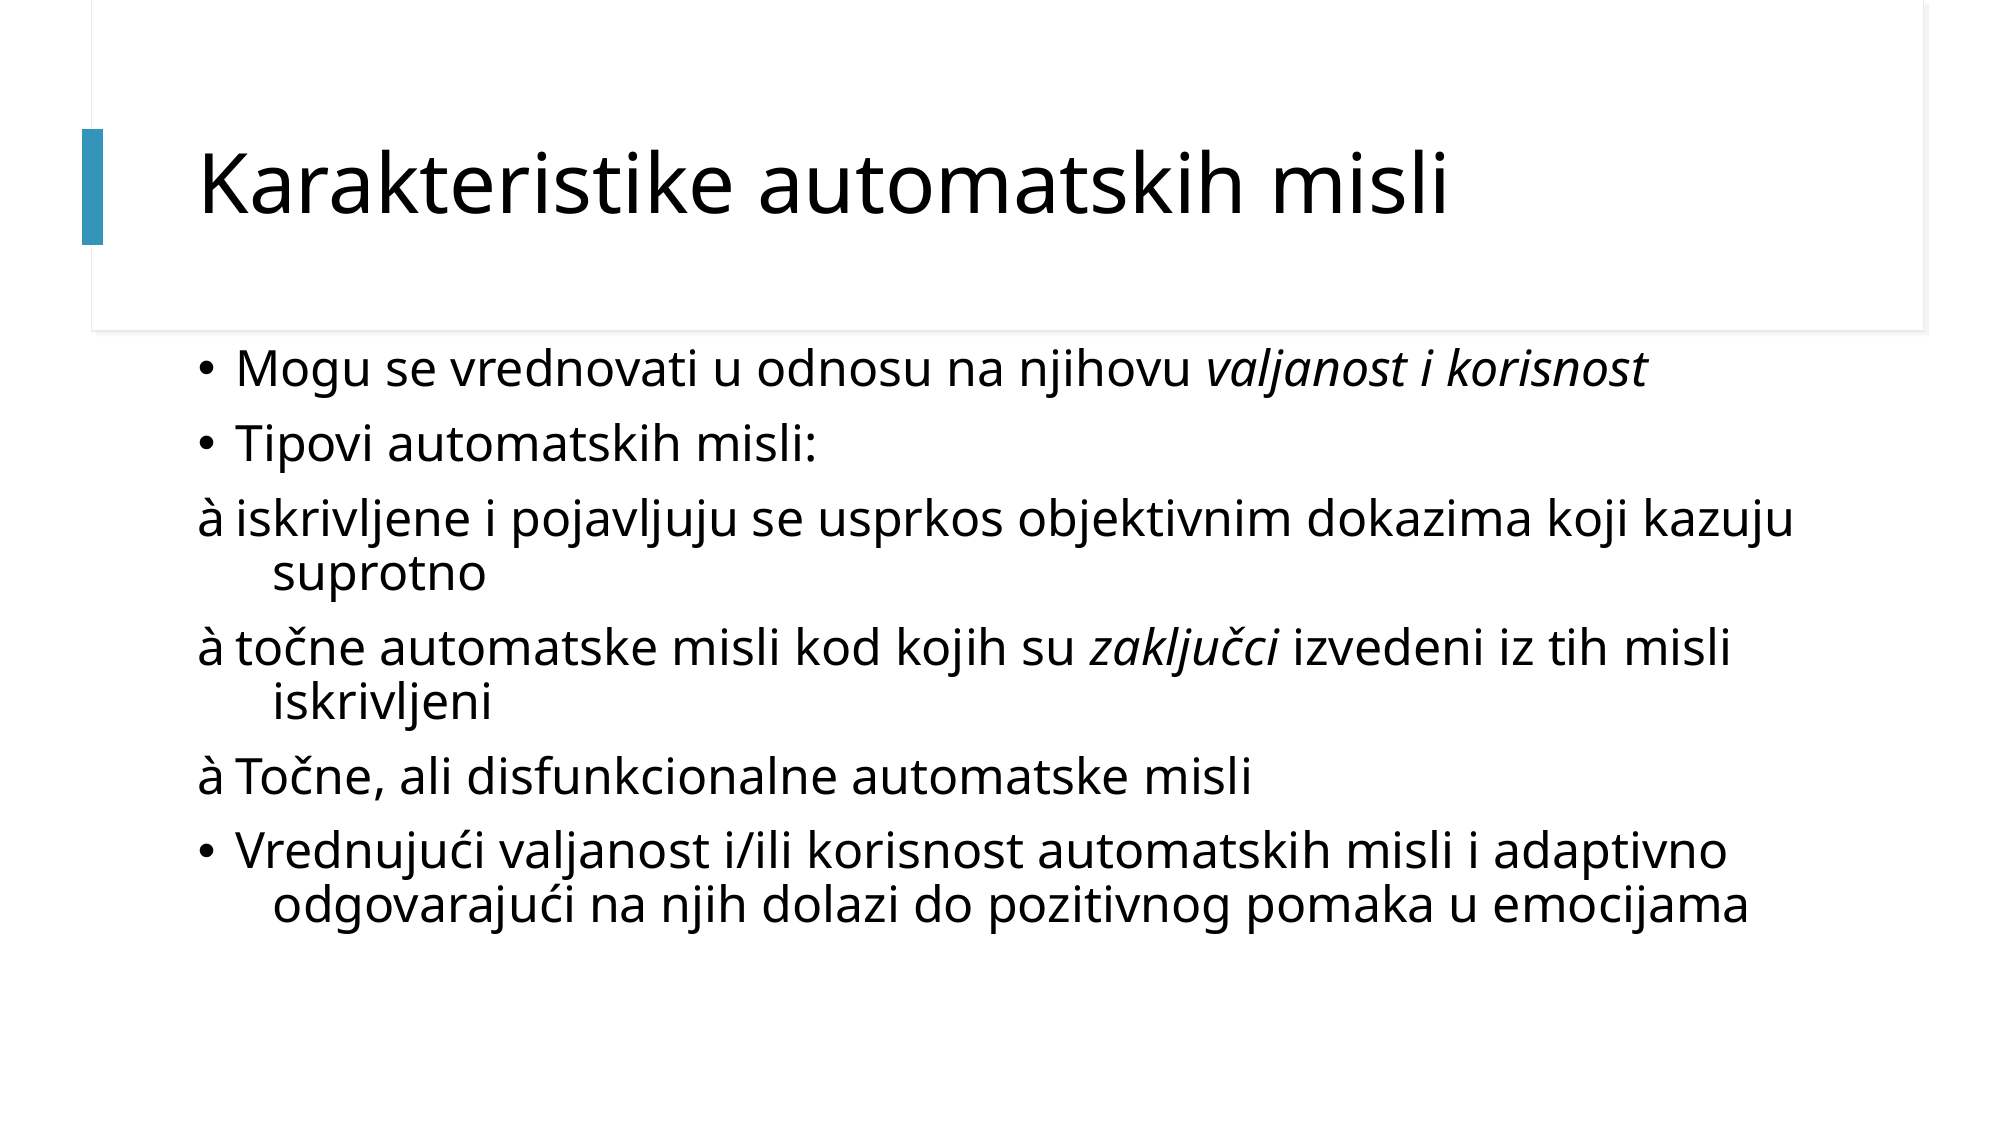

# Karakteristike automatskih misli
Mogu se vrednovati u odnosu na njihovu valjanost i korisnost
Tipovi automatskih misli:
iskrivljene i pojavljuju se usprkos objektivnim dokazima koji kazuju suprotno
točne automatske misli kod kojih su zaključci izvedeni iz tih misli iskrivljeni
Točne, ali disfunkcionalne automatske misli
Vrednujući valjanost i/ili korisnost automatskih misli i adaptivno odgovarajući na njih dolazi do pozitivnog pomaka u emocijama